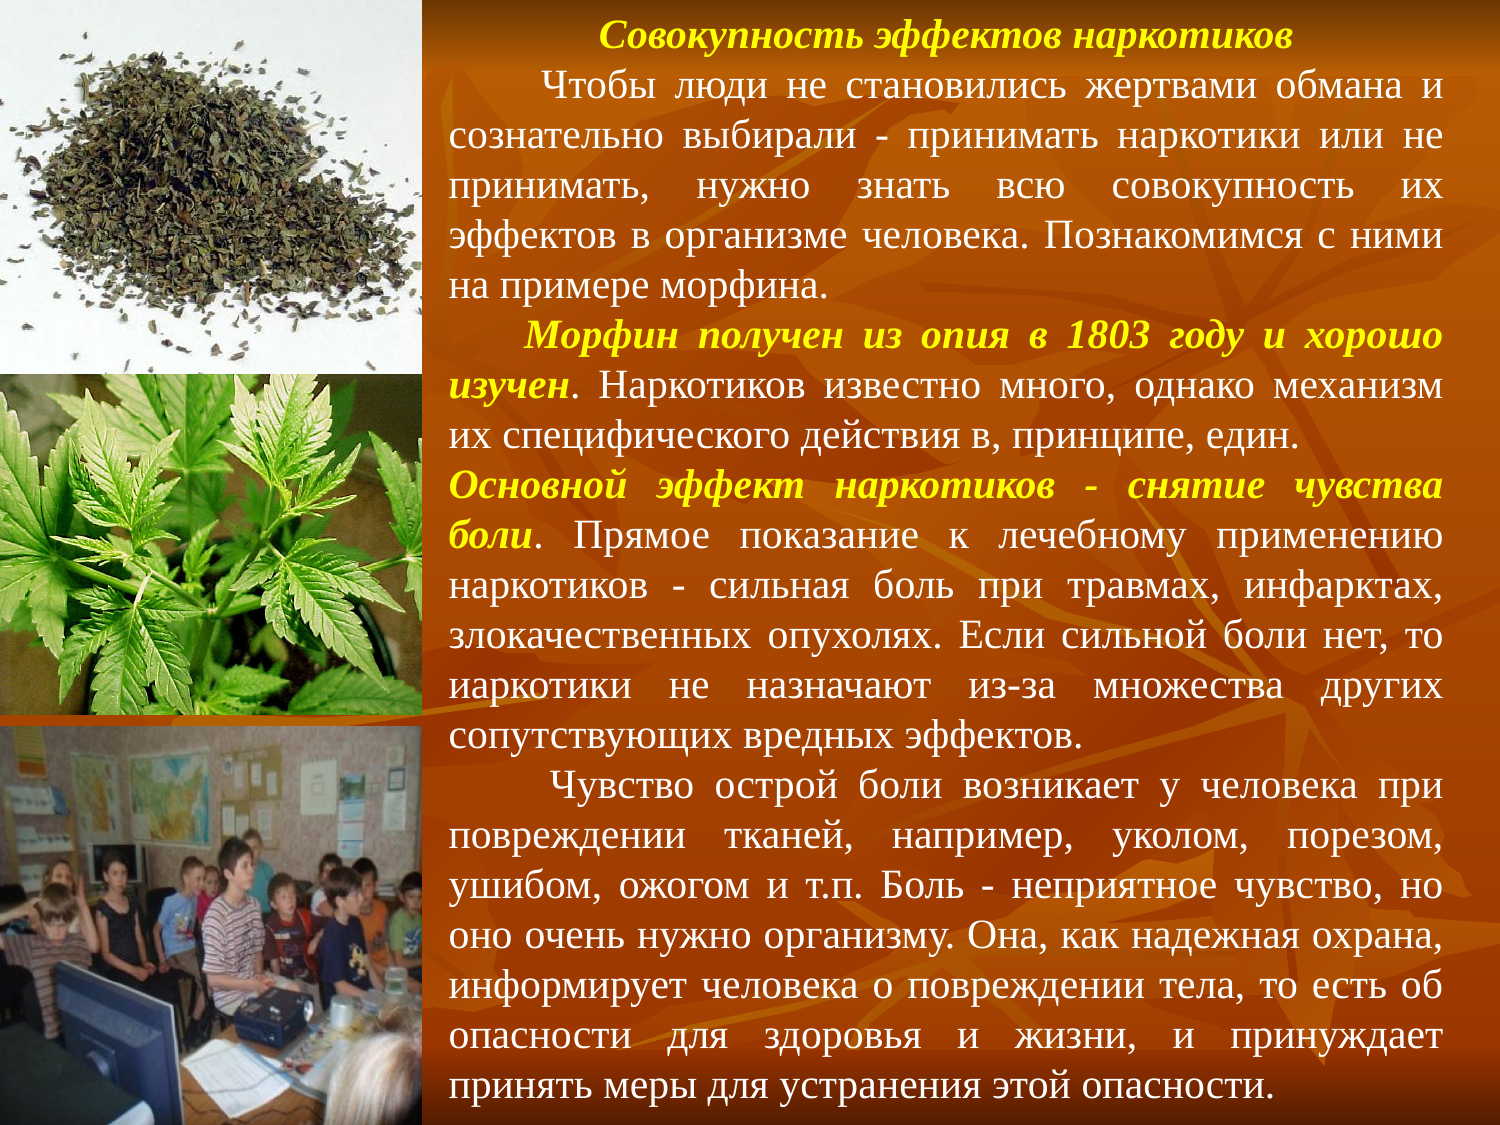

Совокупность эффектов наркотиков
 Чтобы люди не становились жертвами обмана и сознательно выбирали - принимать наркотики или не принимать, нужно знать всю совокупность их эффектов в организме человека. Познакомимся с ними на примере морфина.
 Морфин получен из опия в 1803 году и хорошо изучен. Наркотиков известно много, однако механизм их специфического действия в, принципе, един.
Основной эффект наркотиков - снятие чувства боли. Прямое показание к лечебному применению наркотиков - сильная боль при травмах, инфарктах, злокачественных опухолях. Если сильной боли нет, то иаркотики не назначают из-за множества других сопутствующих вредных эффектов.
 Чувство острой боли возникает у человека при повреждении тканей, например, уколом, порезом, ушибом, ожогом и т.п. Боль - неприятное чувство, но оно очень нужно организму. Она, как надежная охрана, информирует человека о повреждении тела, то есть об опасности для здоровья и жизни, и принуждает принять меры для устранения этой опасности.